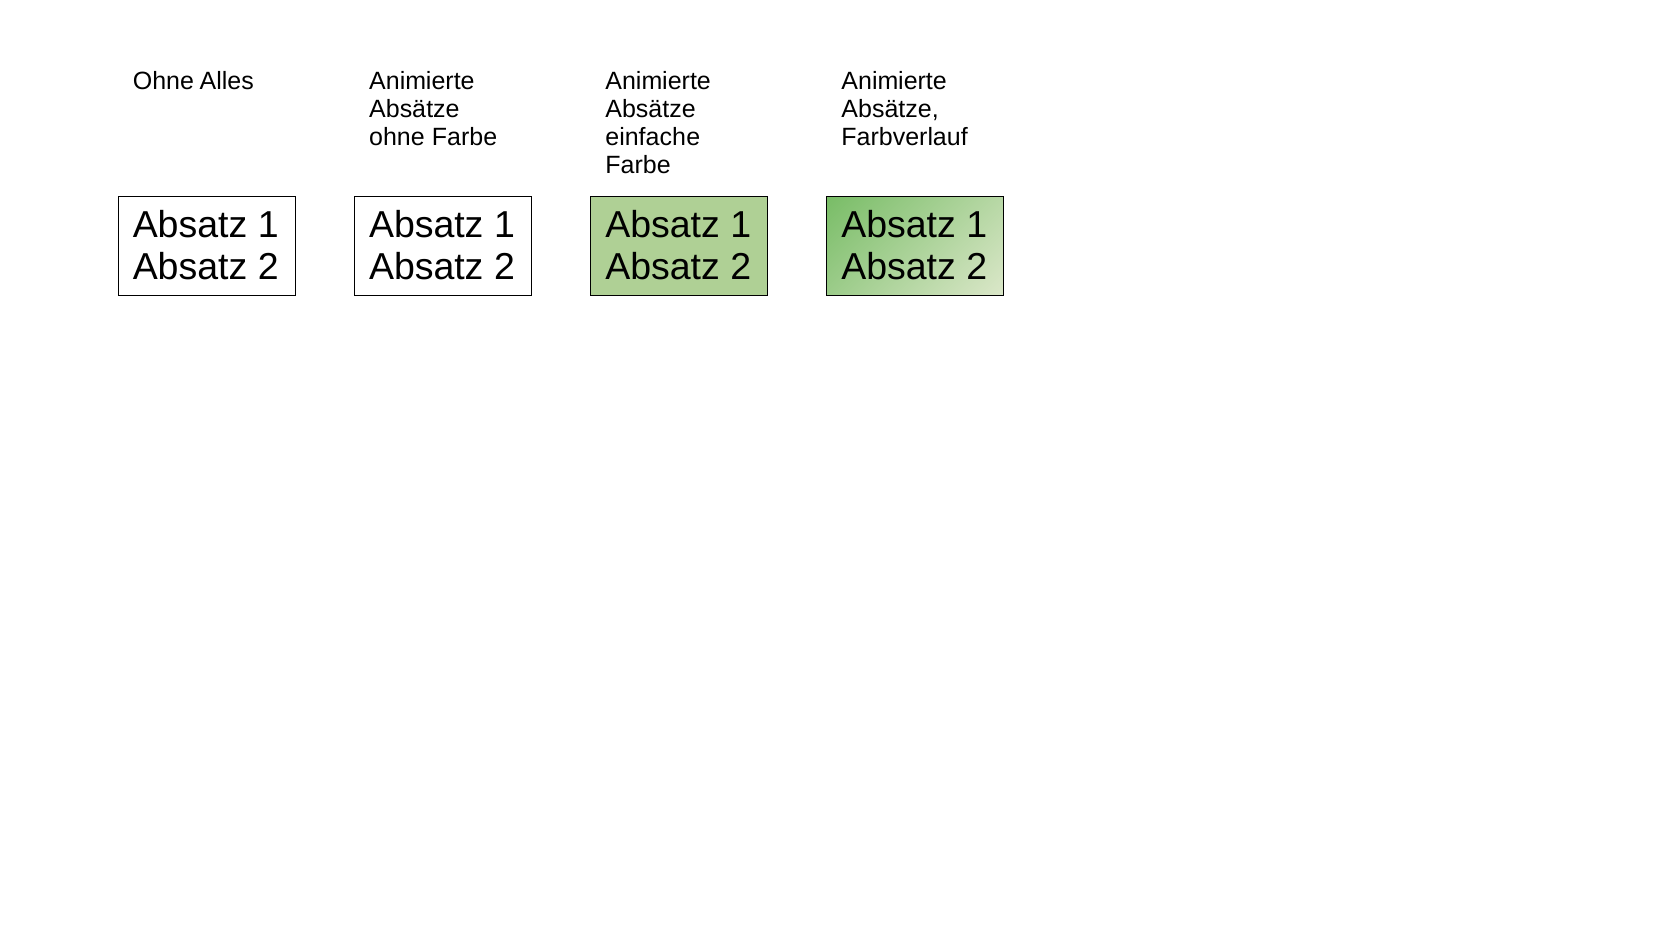

Ohne Alles
Animierte Absätze ohne Farbe
Animierte Absätze einfache Farbe
Animierte Absätze, Farbverlauf
Absatz 1
Absatz 2
Absatz 1
Absatz 2
Absatz 1
Absatz 2
Absatz 1
Absatz 2